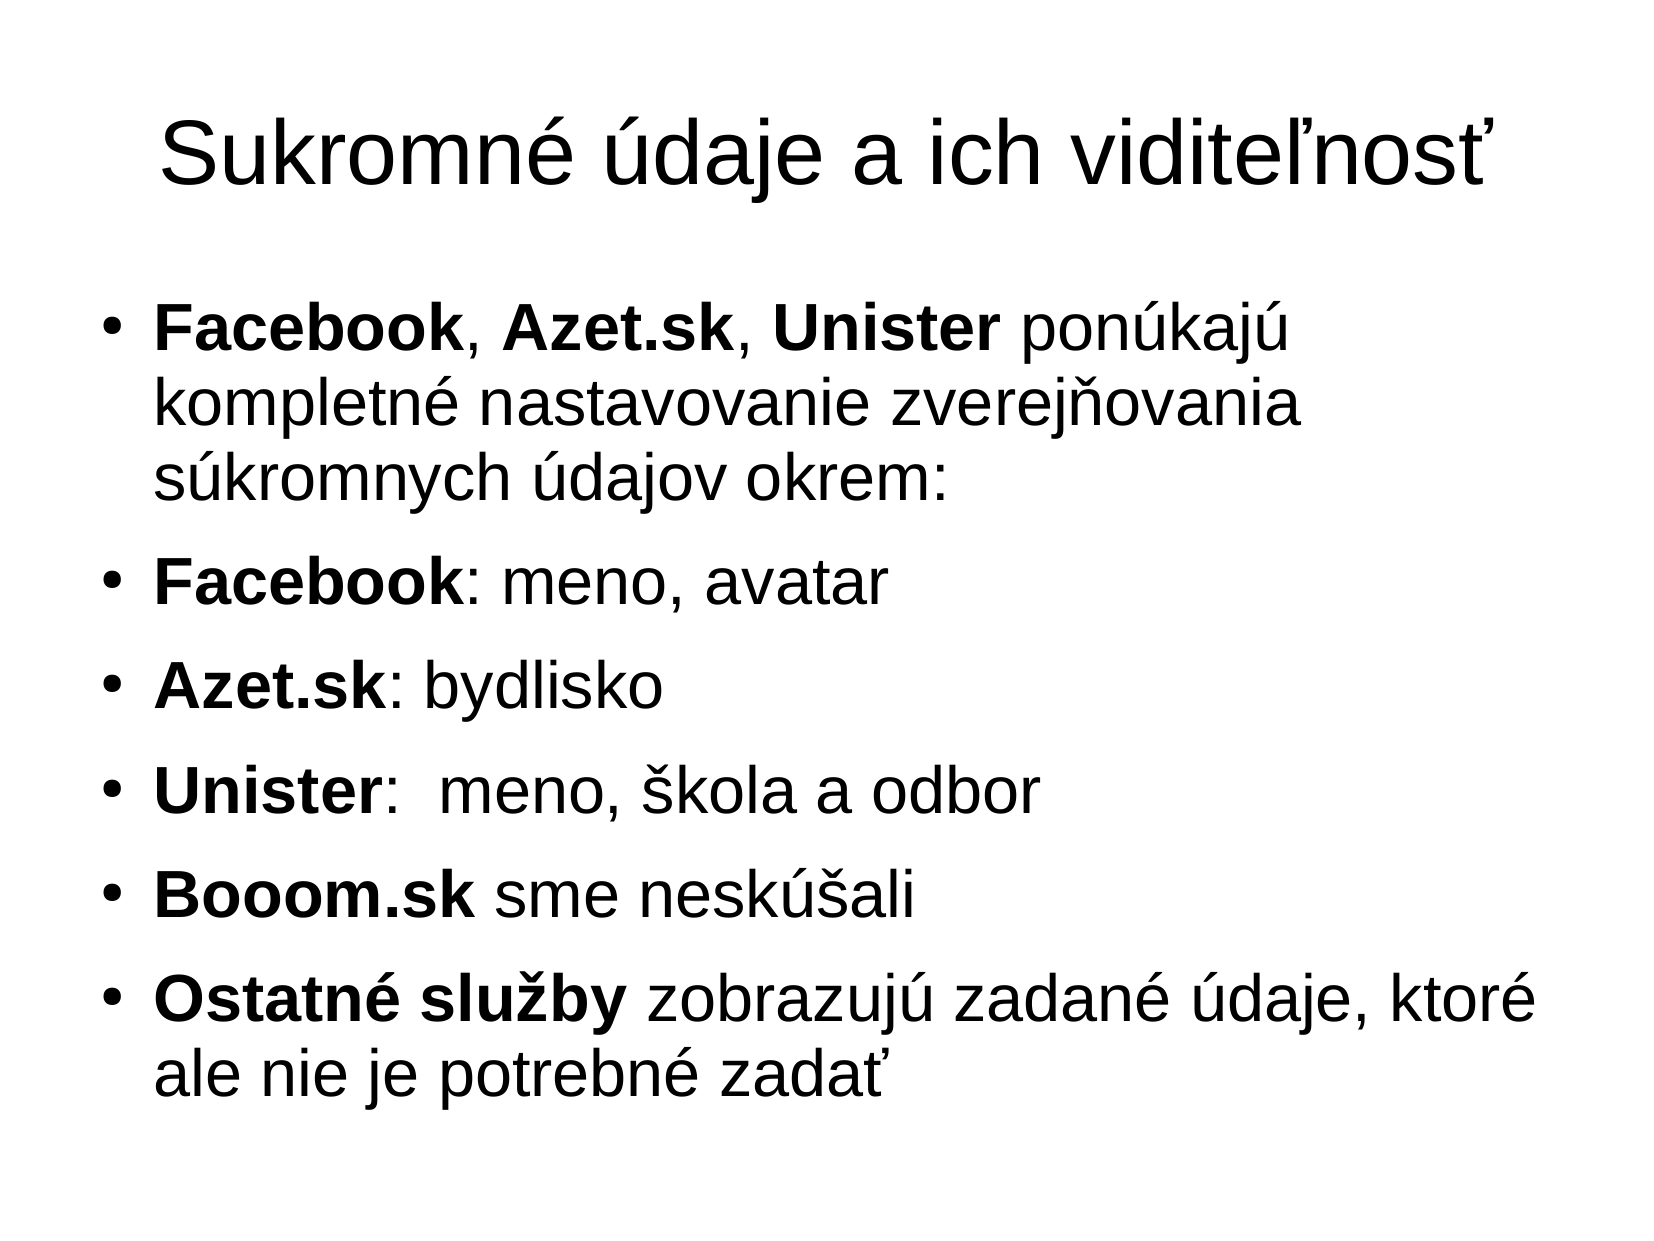

# Sukromné údaje a ich viditeľnosť
Facebook, Azet.sk, Unister ponúkajú kompletné nastavovanie zverejňovania súkromnych údajov okrem:
Facebook: meno, avatar
Azet.sk: bydlisko
Unister: meno, škola a odbor
Booom.sk sme neskúšali
Ostatné služby zobrazujú zadané údaje, ktoré ale nie je potrebné zadať